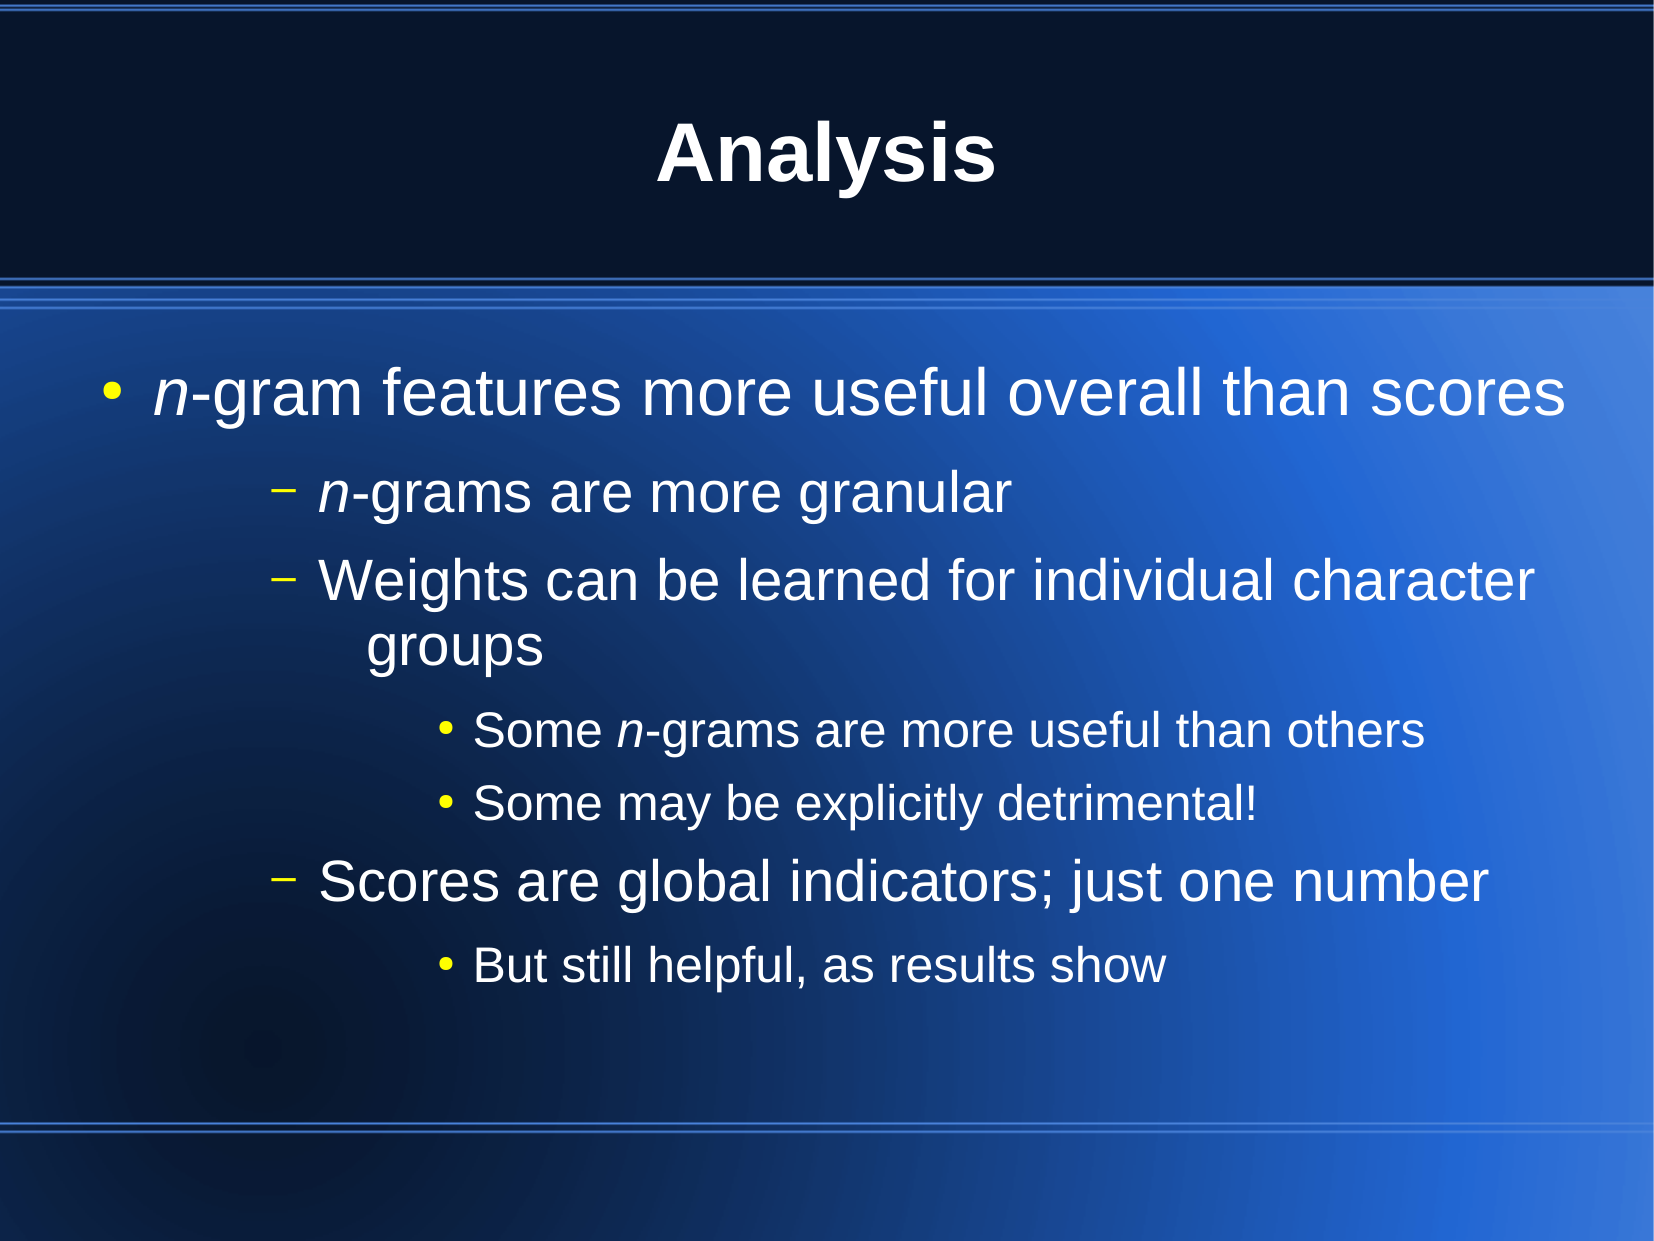

# Analysis
n-gram features more useful overall than scores
n-grams are more granular
Weights can be learned for individual character groups
Some n-grams are more useful than others
Some may be explicitly detrimental!
Scores are global indicators; just one number
But still helpful, as results show